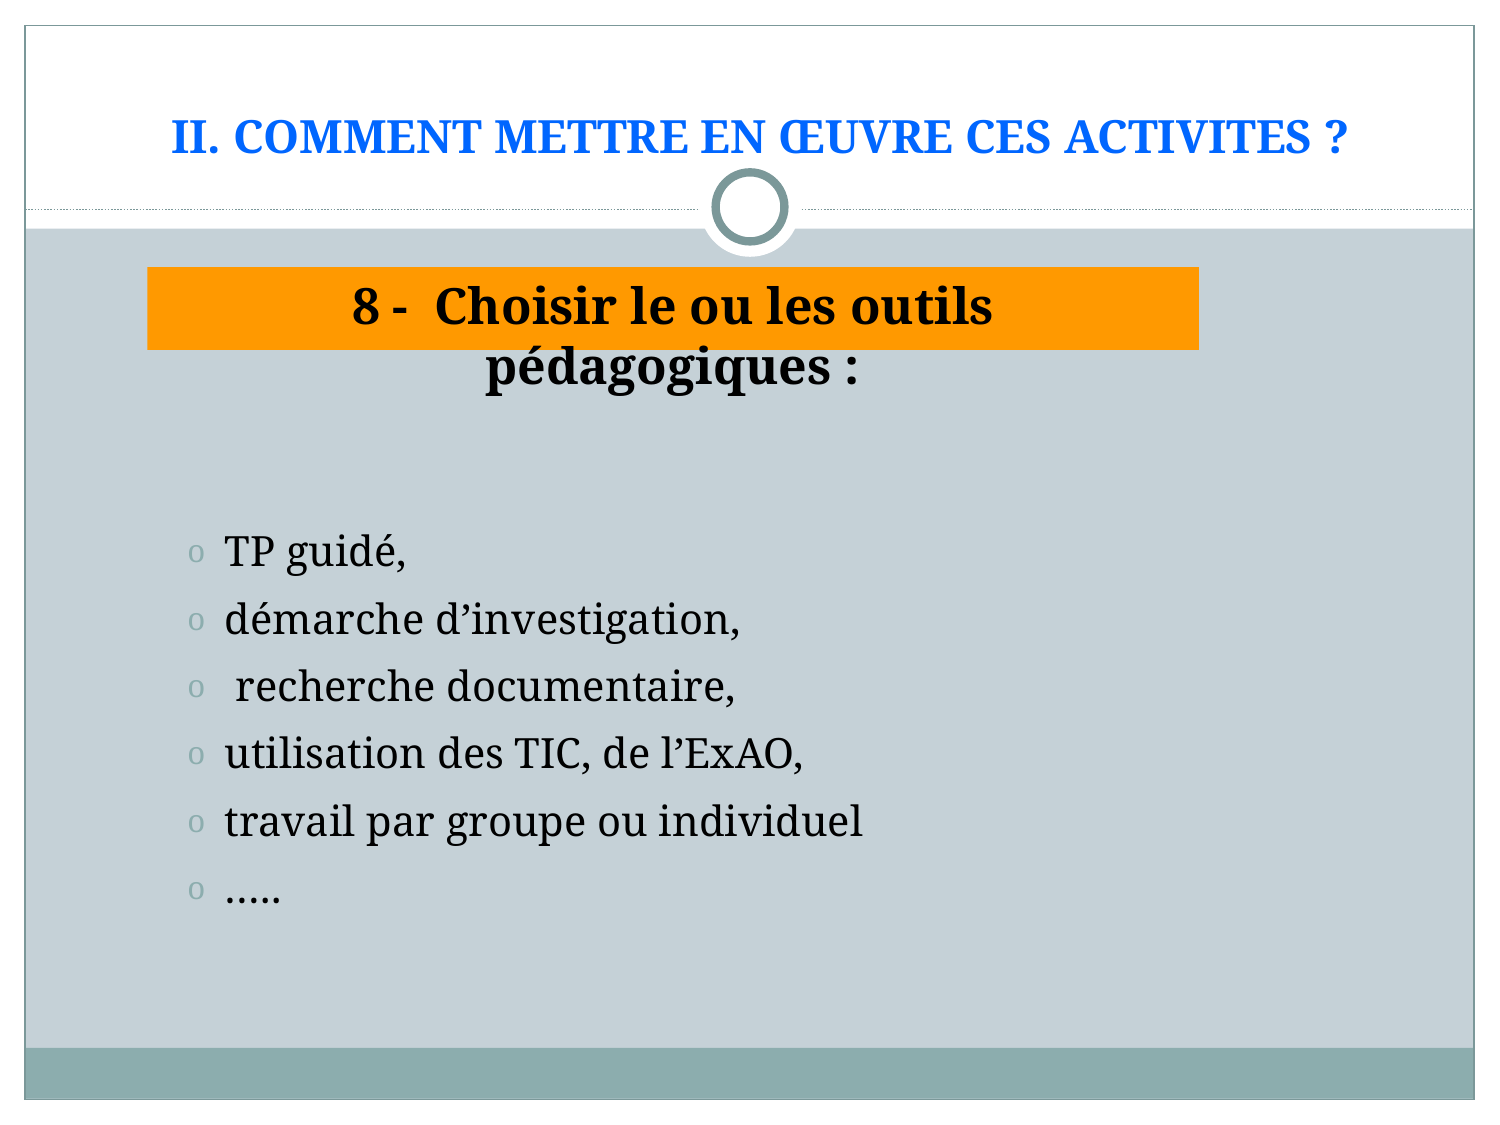

# II. COMMENT METTRE EN ŒUVRE CES ACTIVITES ?
TP guidé,
démarche d’investigation,
 recherche documentaire,
utilisation des TIC, de l’ExAO,
travail par groupe ou individuel
…..
8 - Choisir le ou les outils pédagogiques :